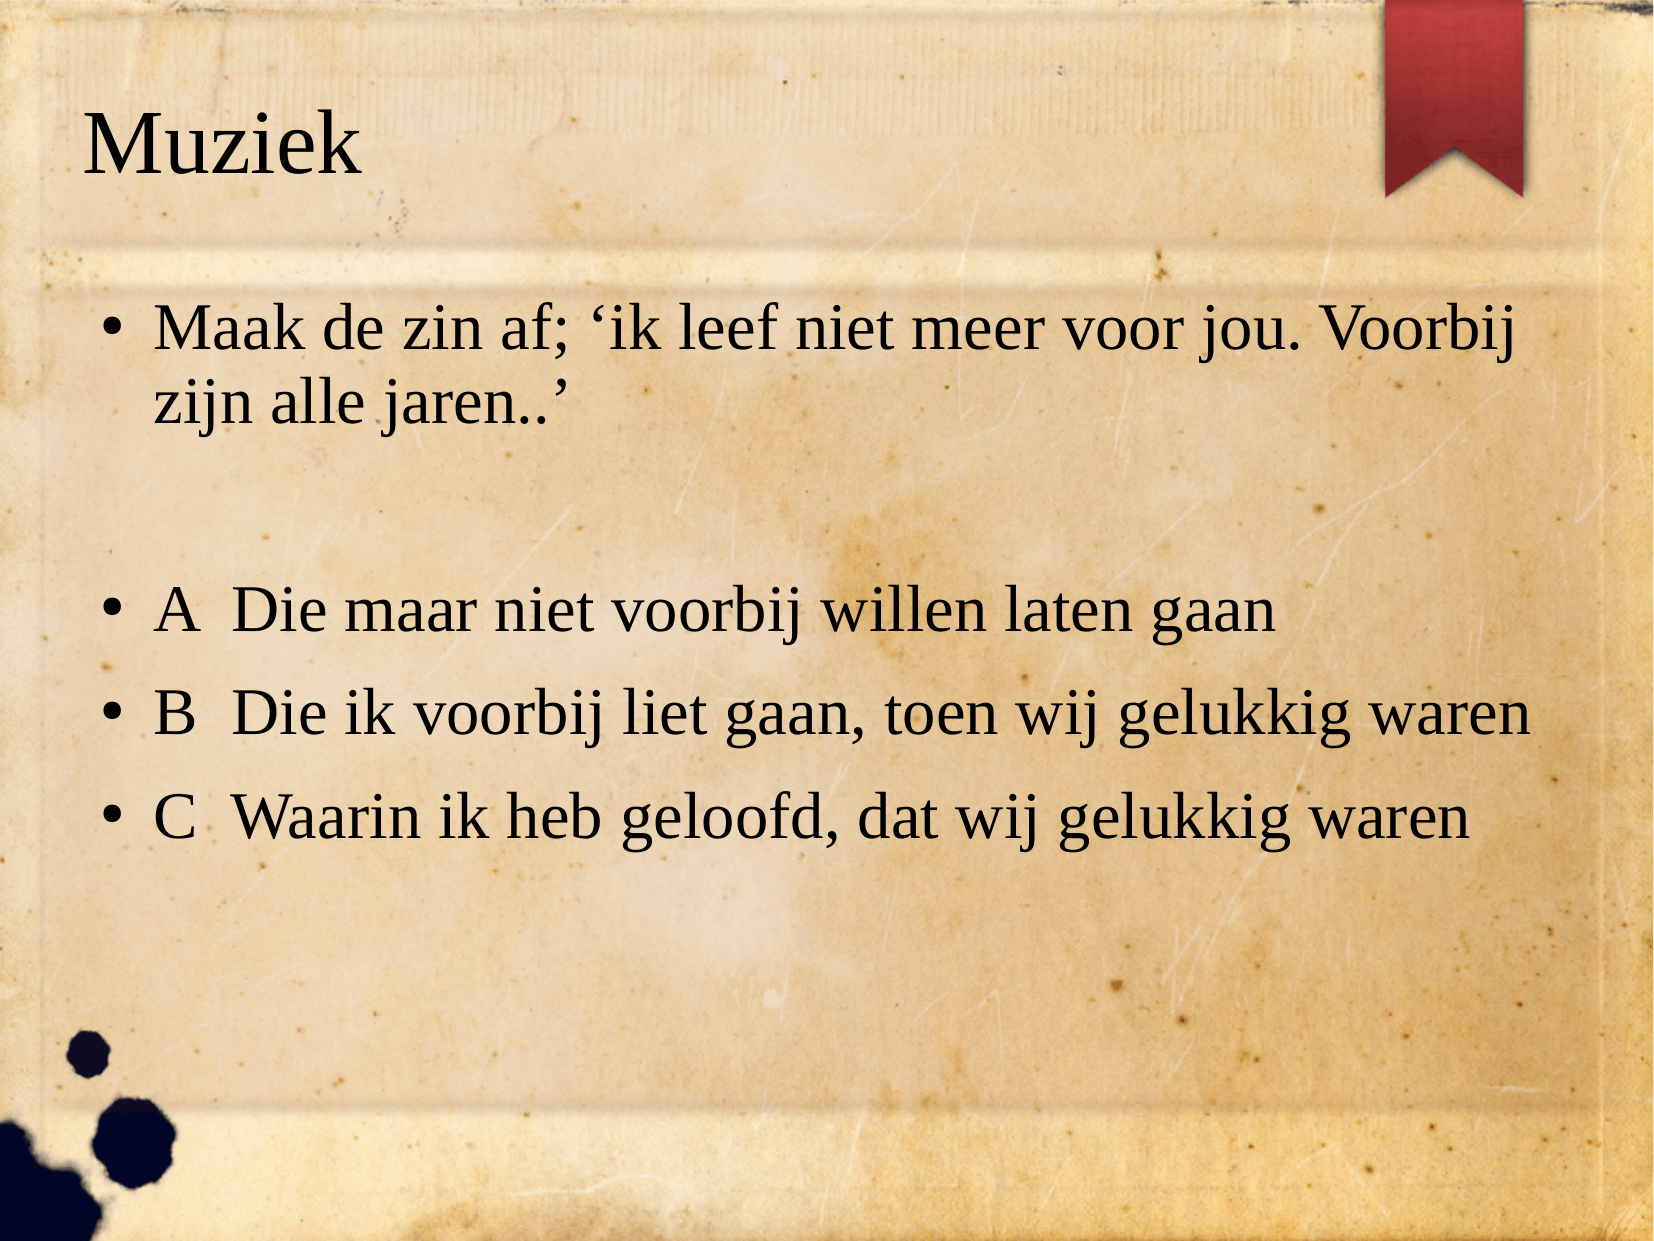

# Muziek
Maak de zin af; ‘ik leef niet meer voor jou. Voorbij zijn alle jaren..’
A Die maar niet voorbij willen laten gaan
B Die ik voorbij liet gaan, toen wij gelukkig waren
C Waarin ik heb geloofd, dat wij gelukkig waren